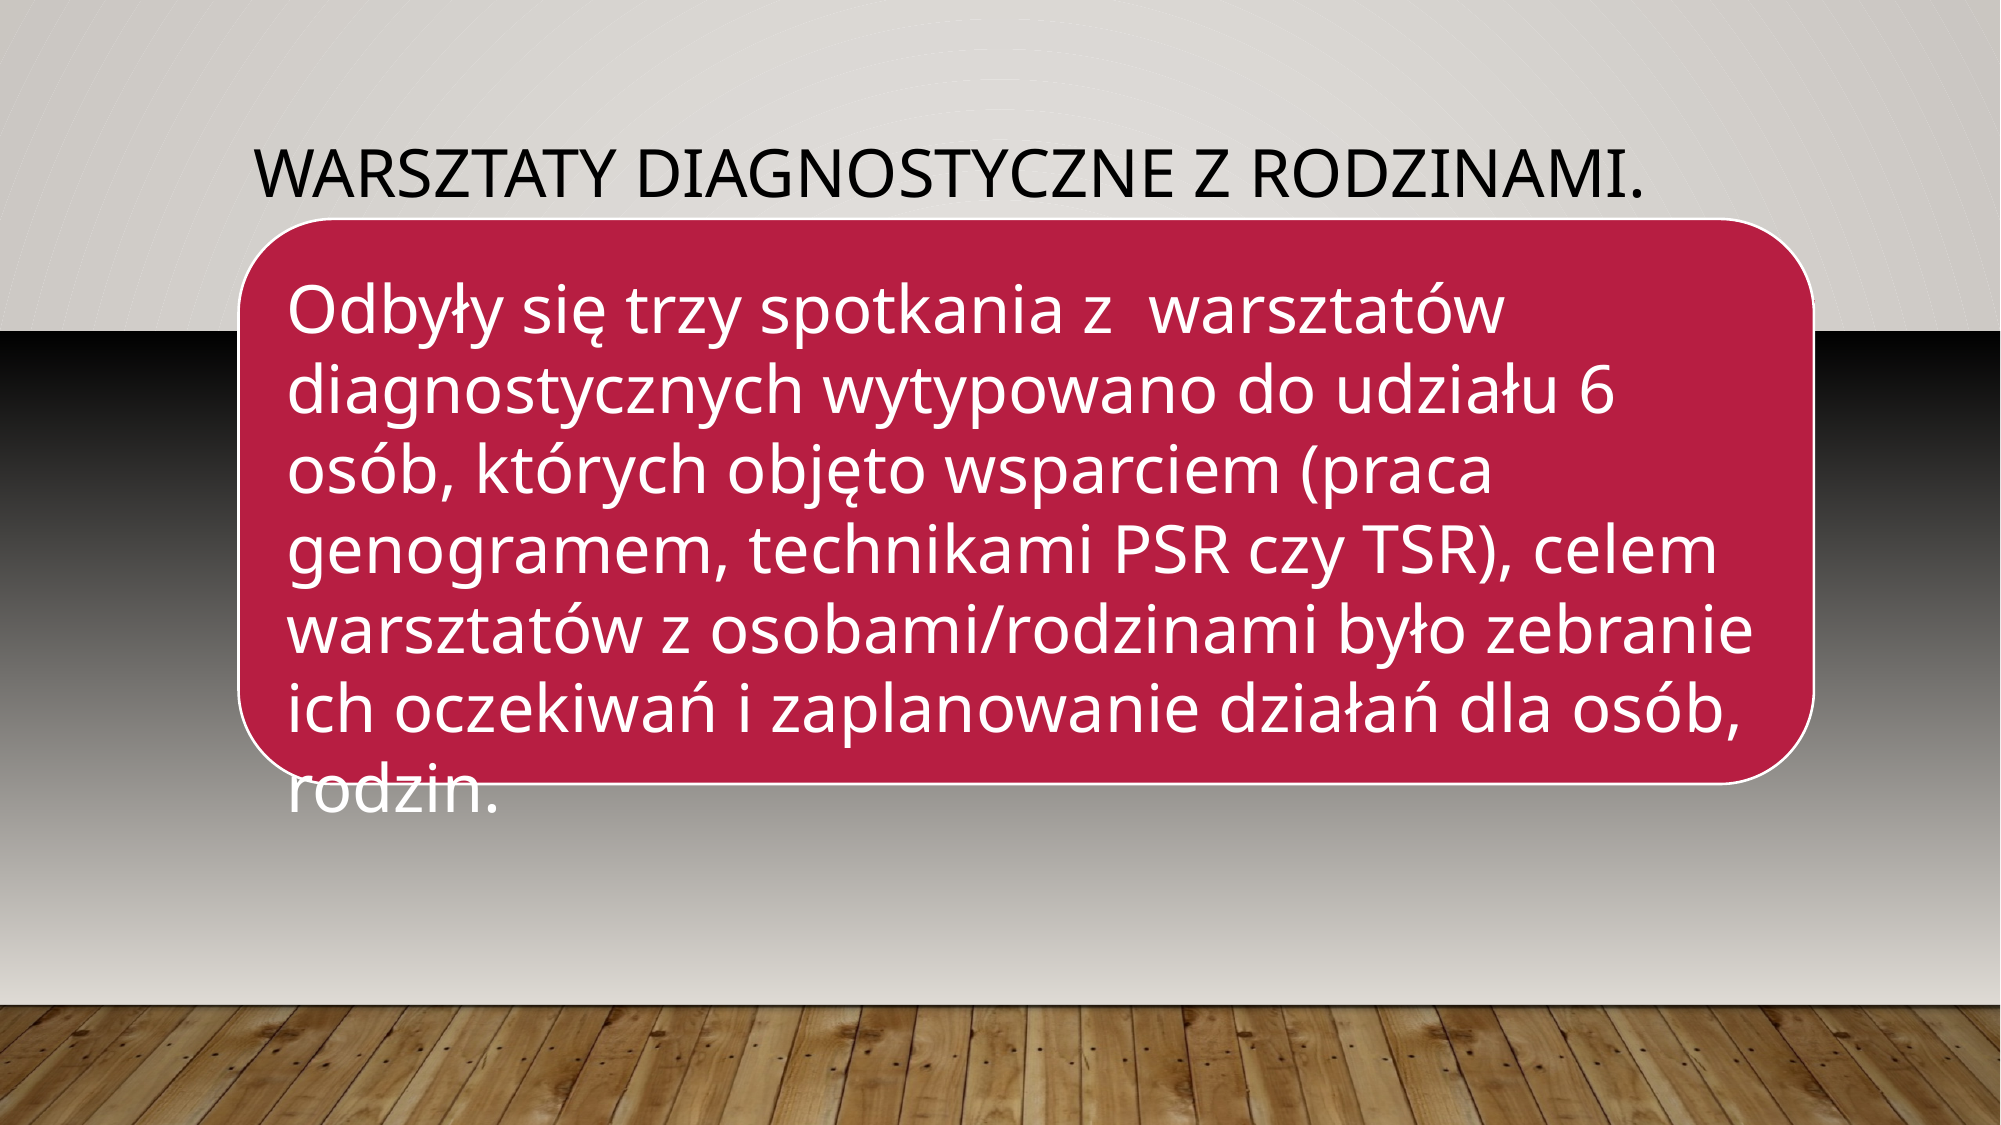

# Warsztaty diagnostyczne z rodzinami.
Odbyły się trzy spotkania z  warsztatów diagnostycznych wytypowano do udziału 6 osób, których objęto wsparciem (praca genogramem, technikami PSR czy TSR), celem warsztatów z osobami/rodzinami było zebranie ich oczekiwań i zaplanowanie działań dla osób, rodzin.